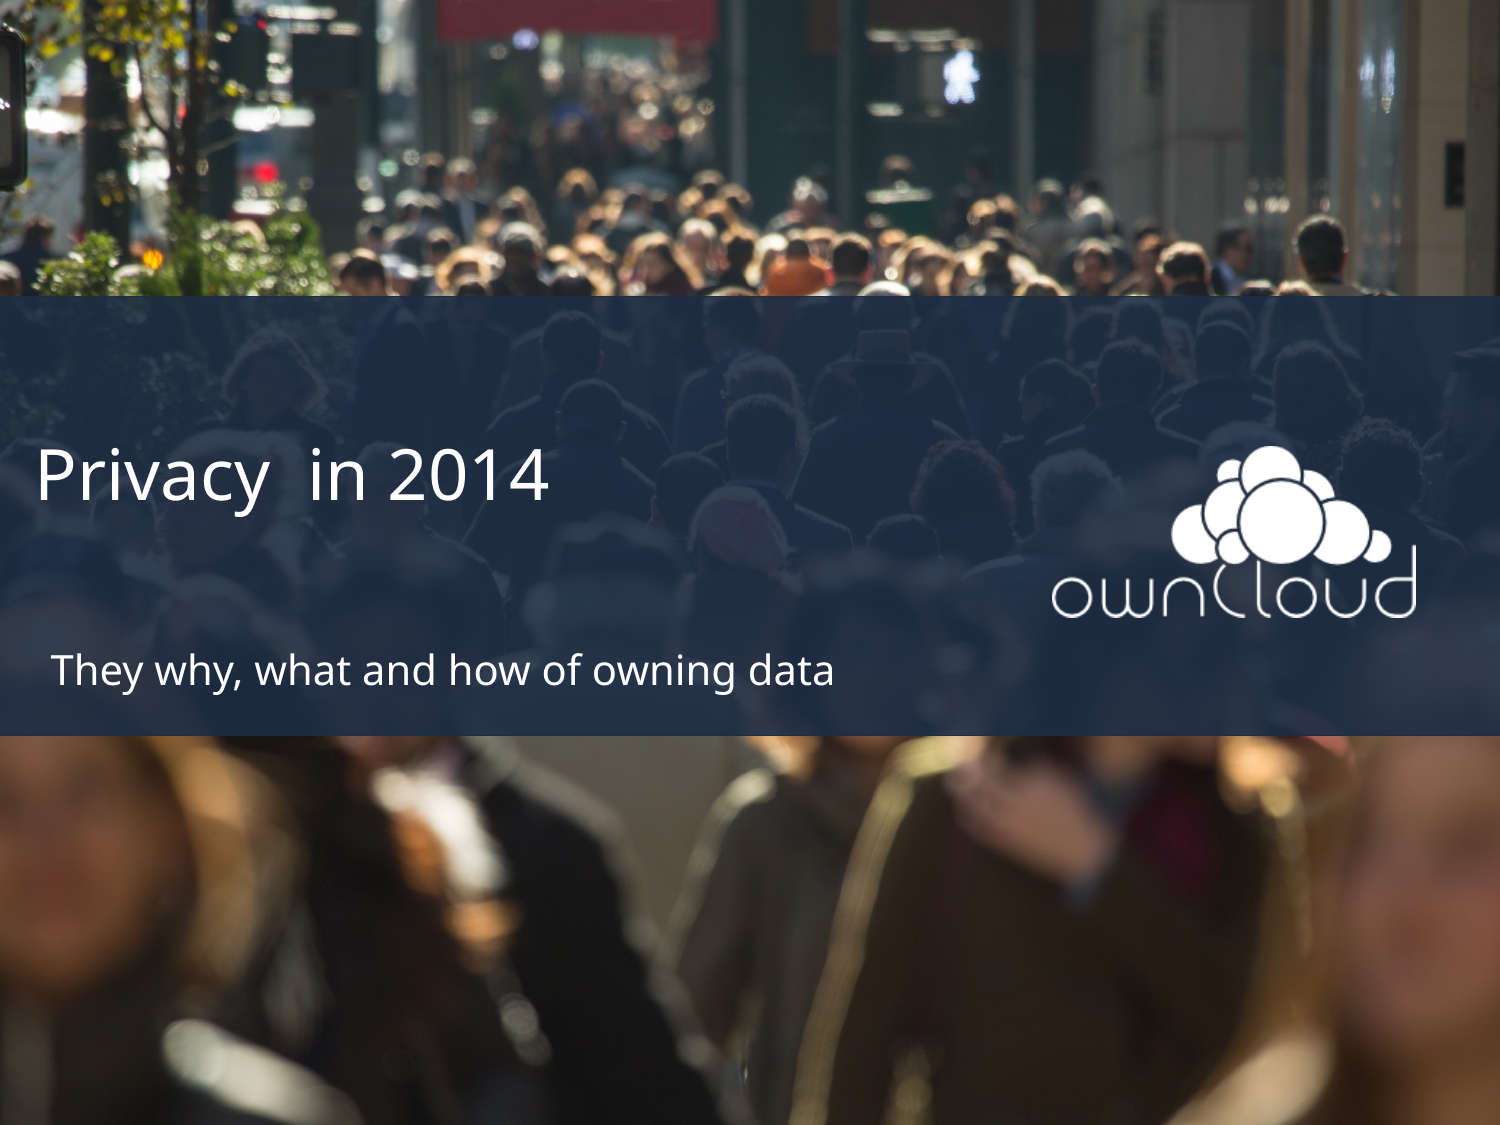

# Privacy in 2014
They why, what and how of owning data